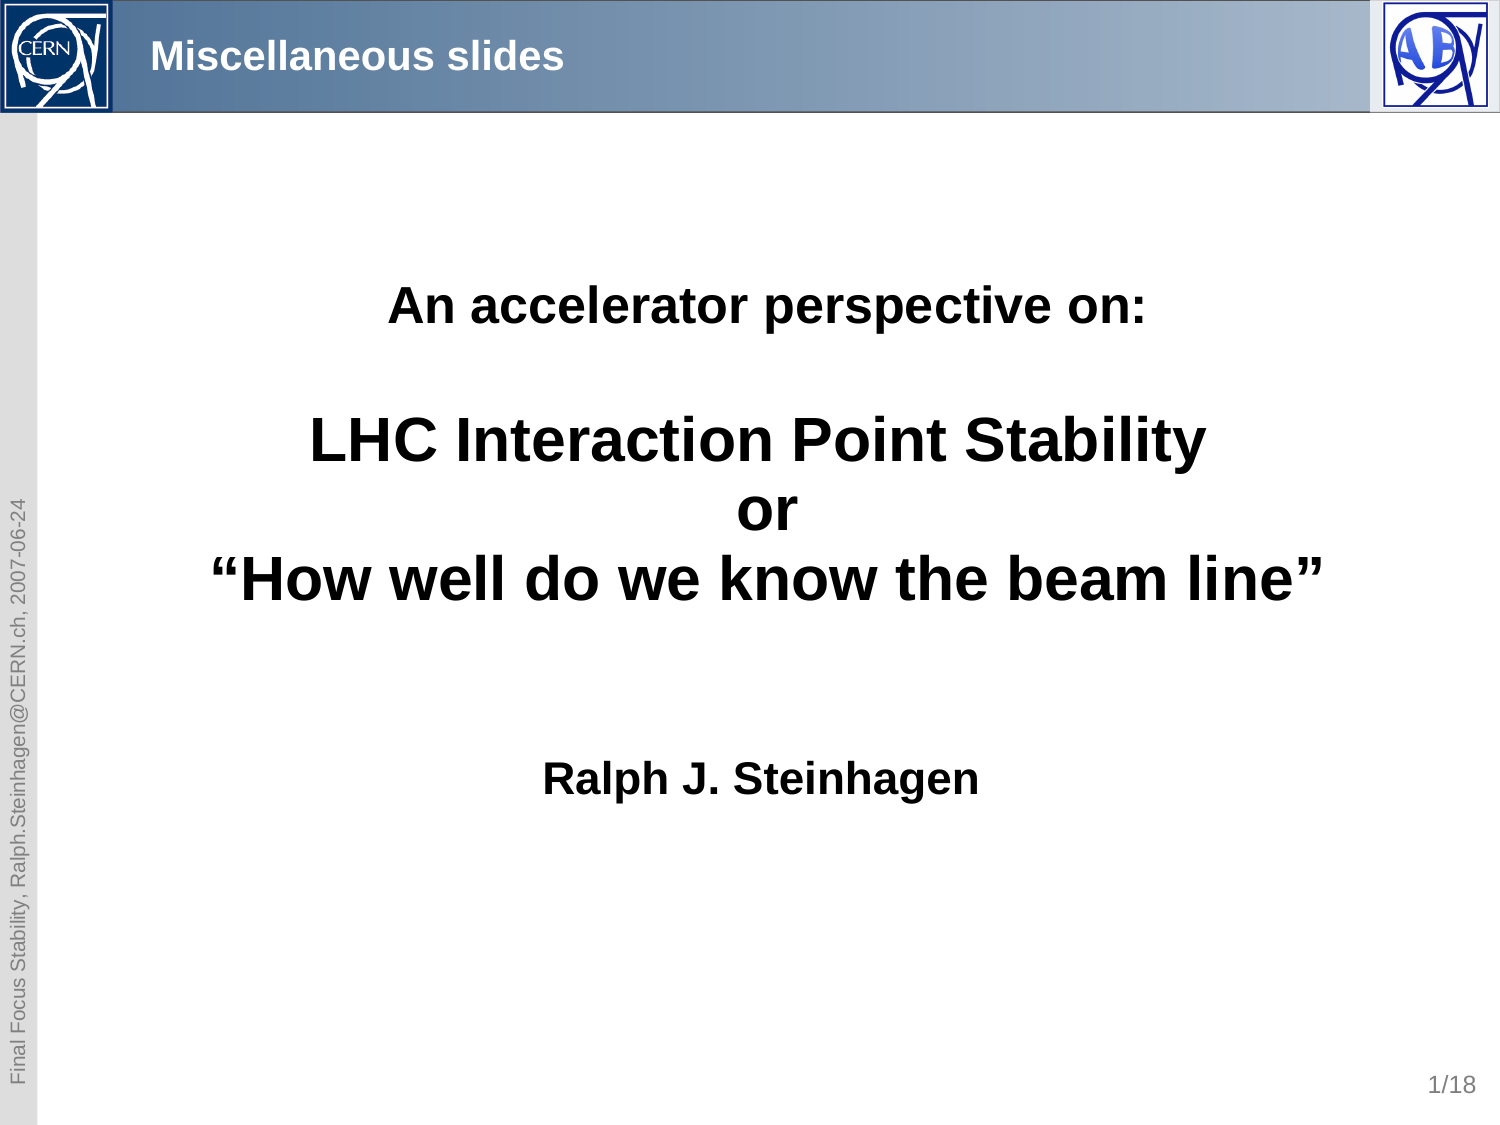

# Miscellaneous slides
An accelerator perspective on:
LHC Interaction Point Stability
or
“How well do we know the beam line”
Ralph J. Steinhagen